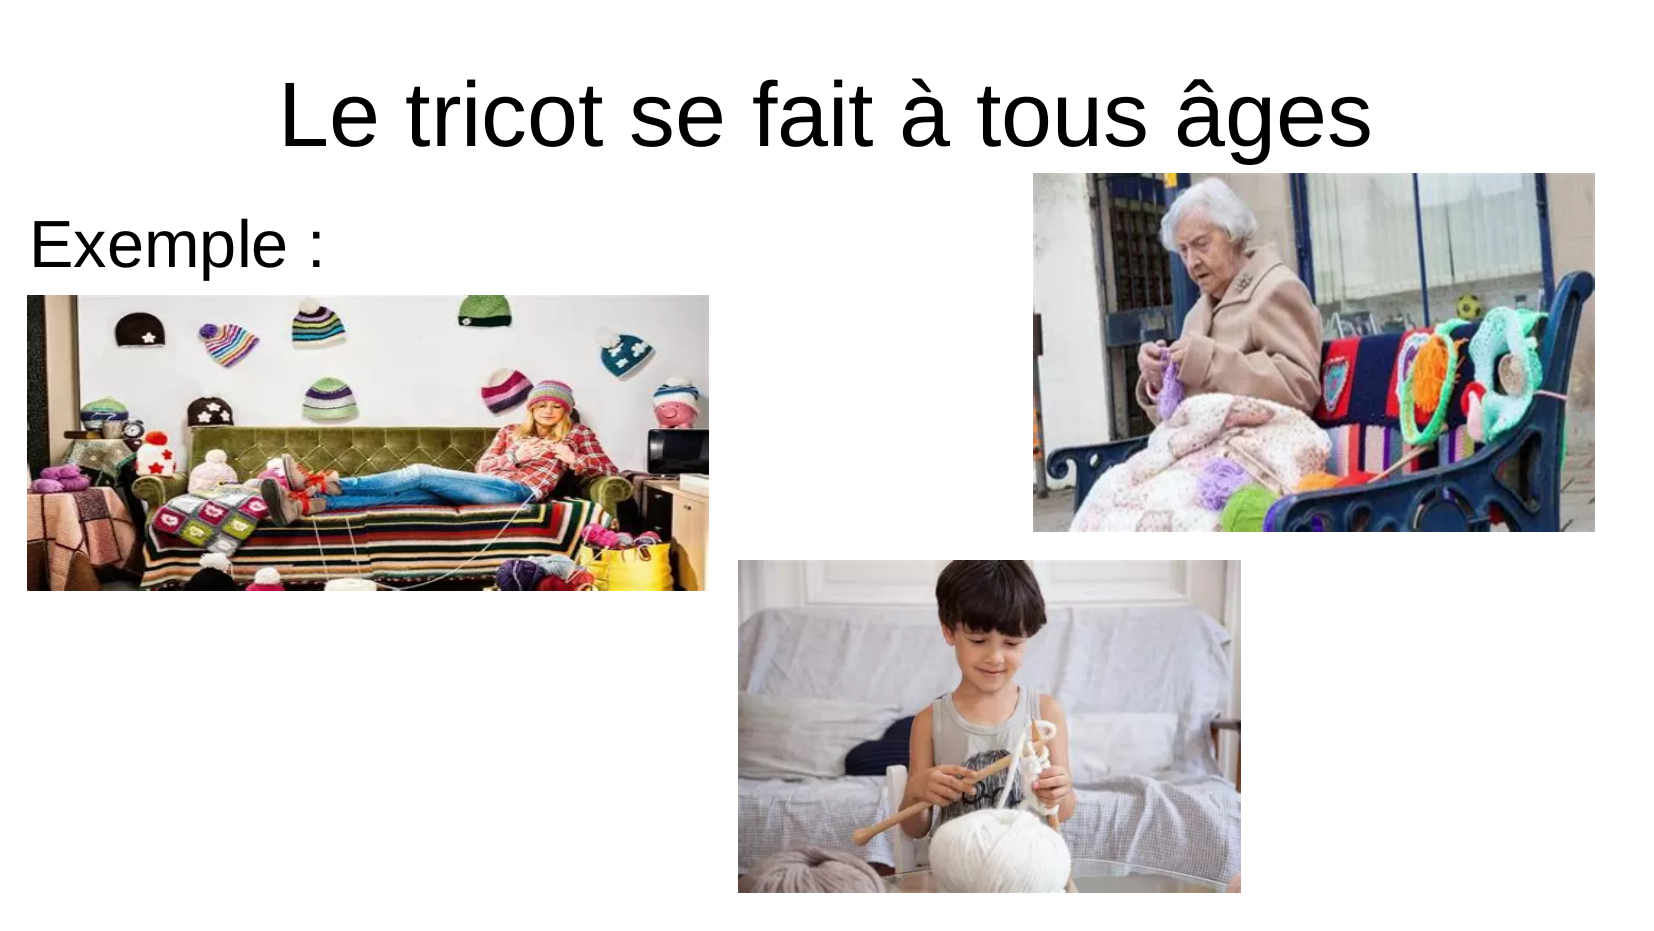

# Le tricot se fait à tous âges
Exemple :